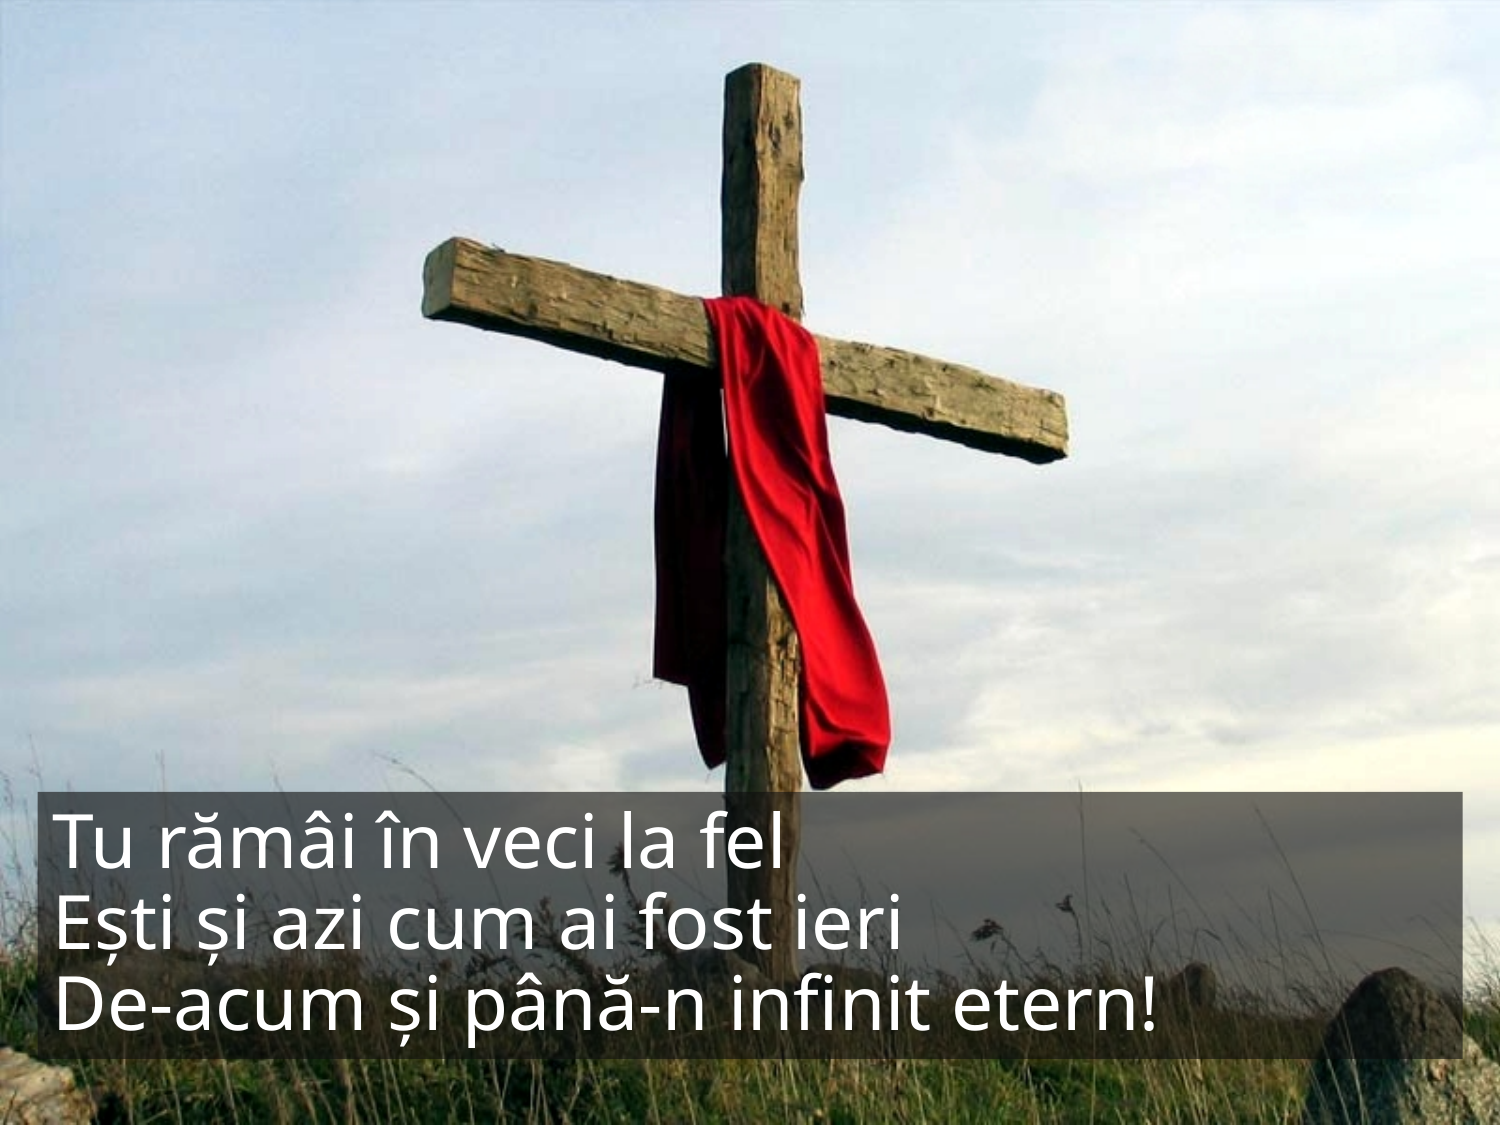

Tu rămâi în veci la fel
Ești și azi cum ai fost ieri
De-acum și până-n infinit etern!